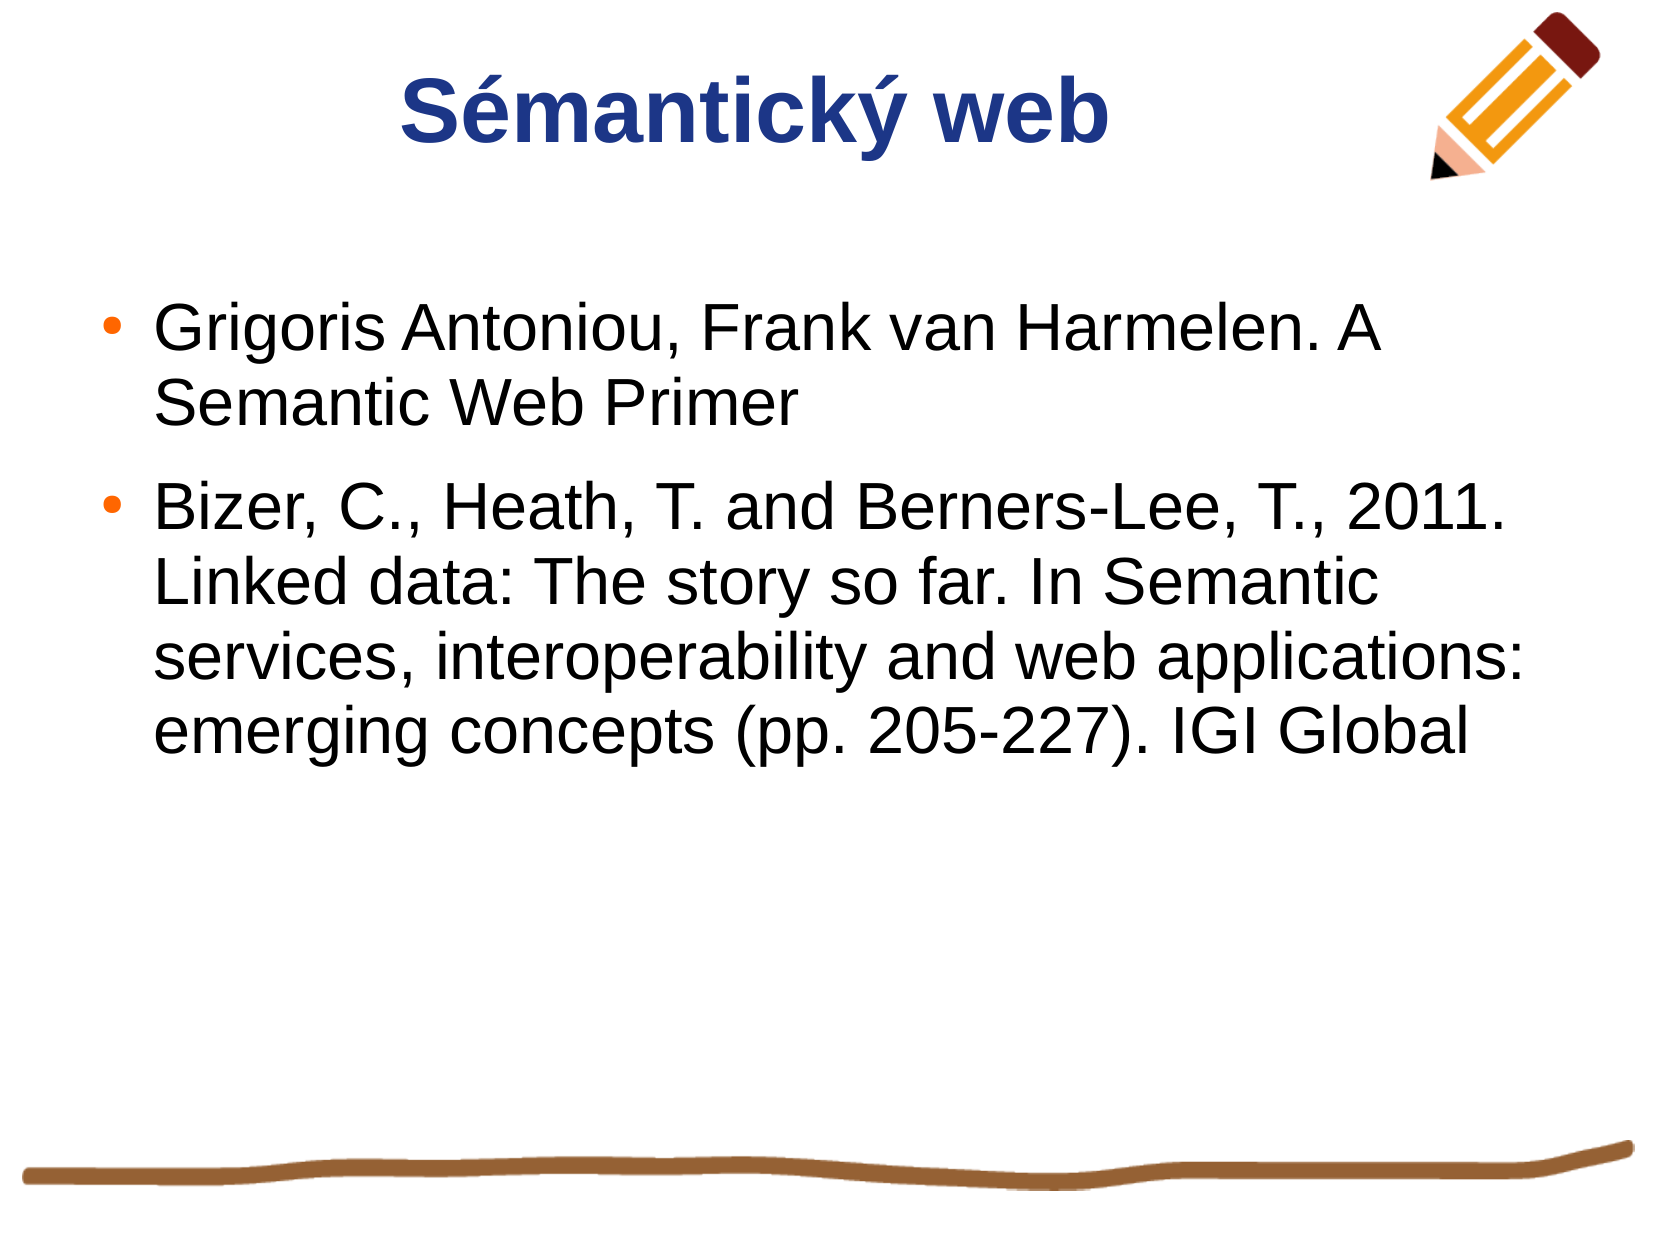

# Sémantický web
Grigoris Antoniou, Frank van Harmelen. A Semantic Web Primer
Bizer, C., Heath, T. and Berners-Lee, T., 2011. Linked data: The story so far. In Semantic services, interoperability and web applications: emerging concepts (pp. 205-227). IGI Global